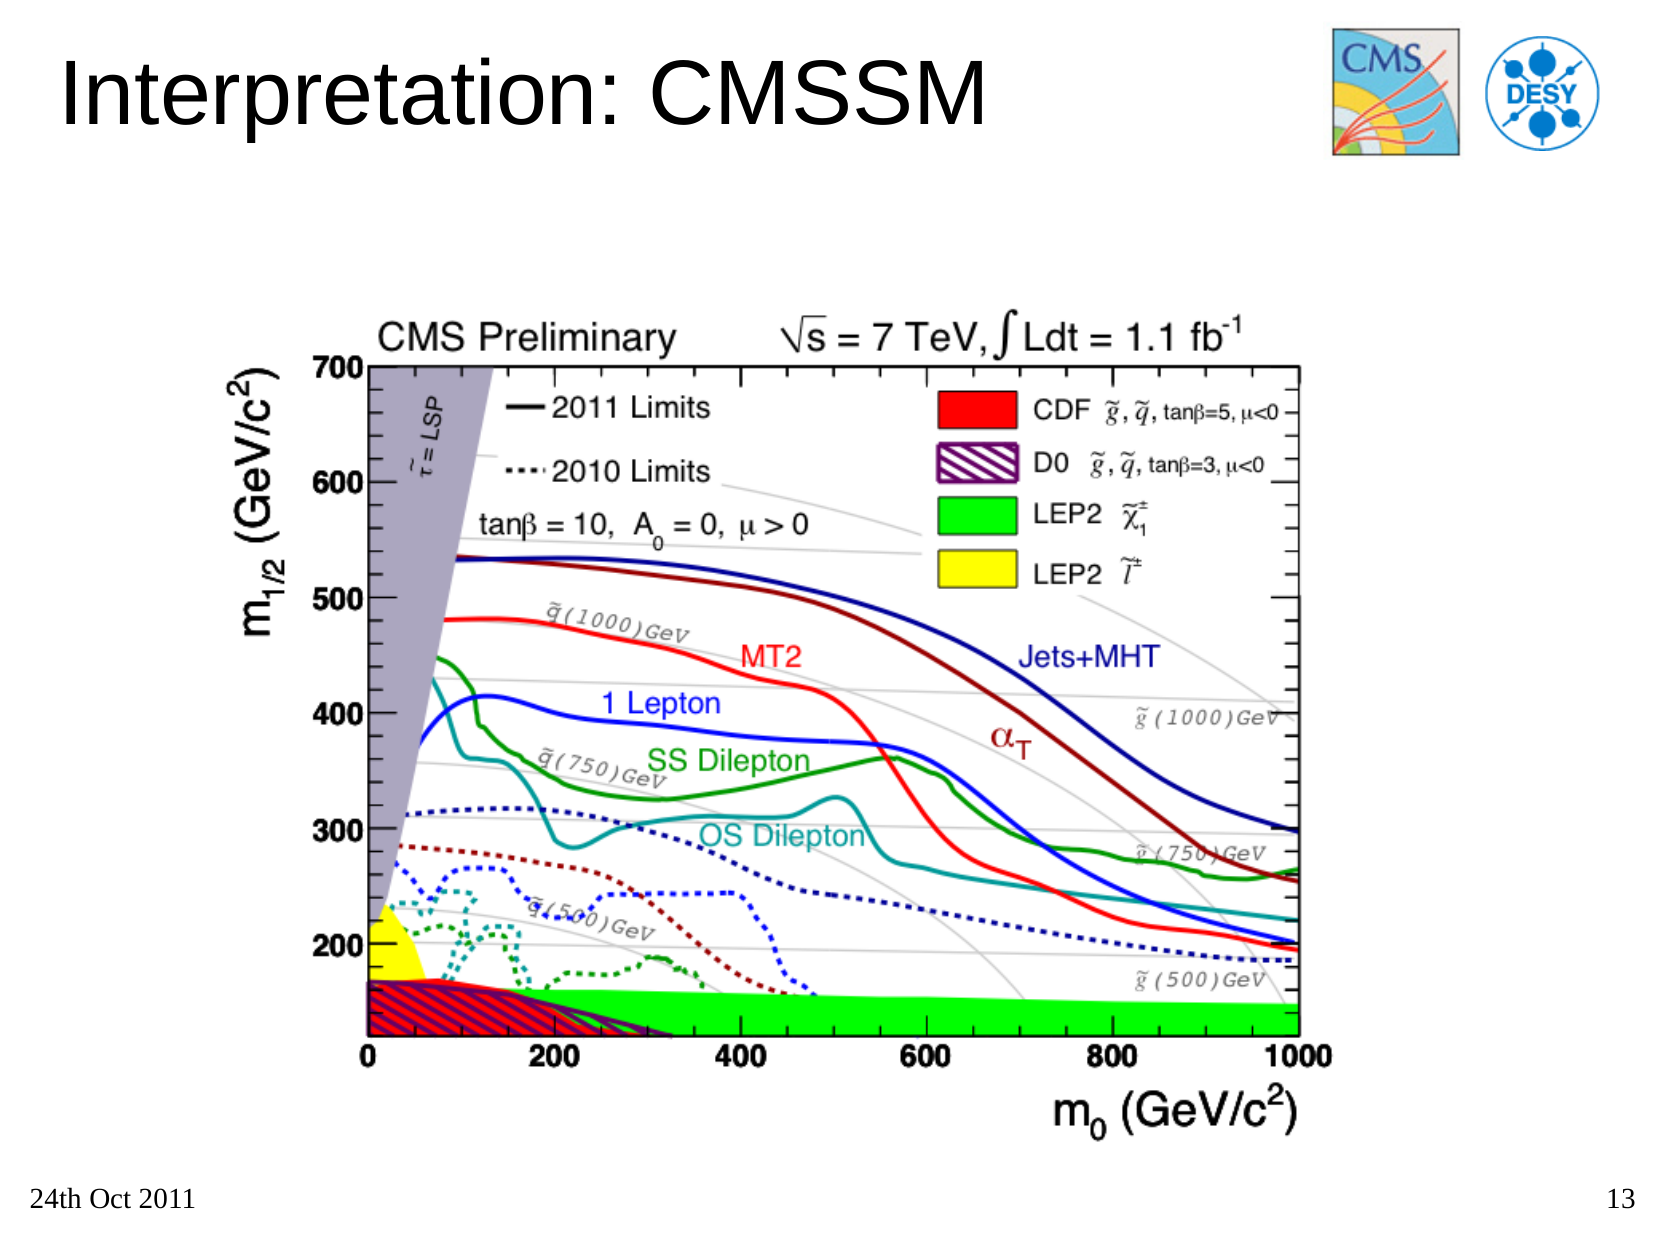

# Interpretation: CMSSM
24th Oct 2011
13